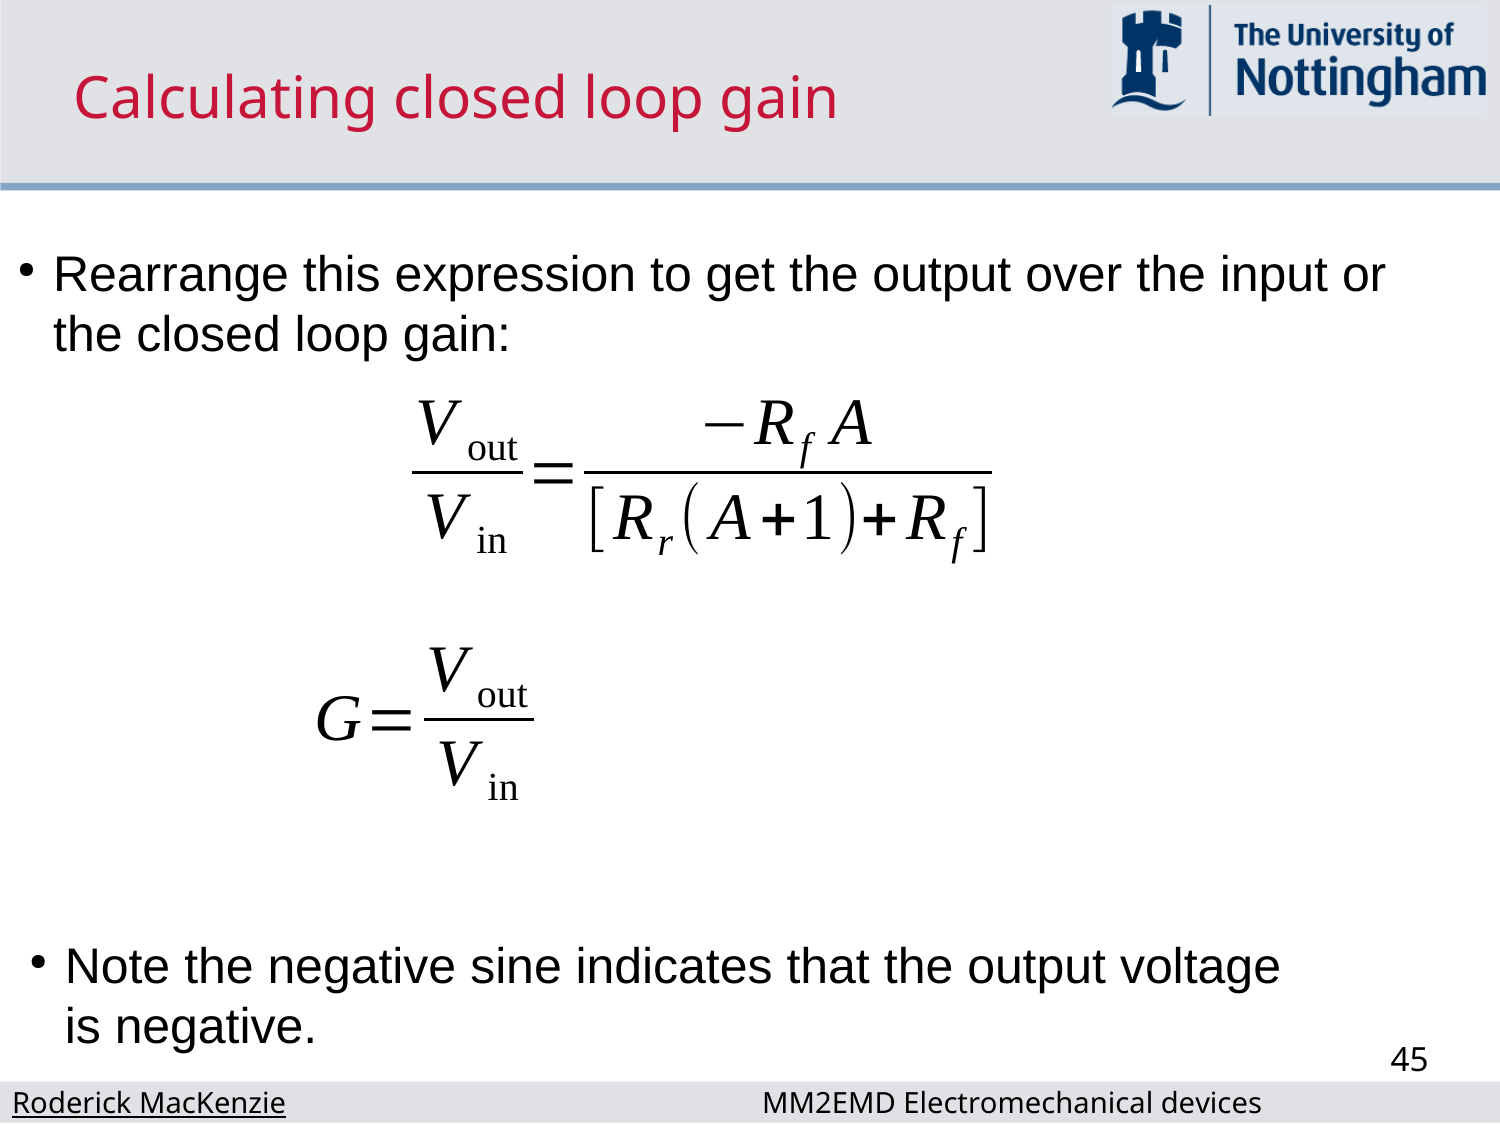

# Calculating closed loop gain
Rearrange this expression to get the output over the input or the closed loop gain:
Note the negative sine indicates that the output voltage is negative.